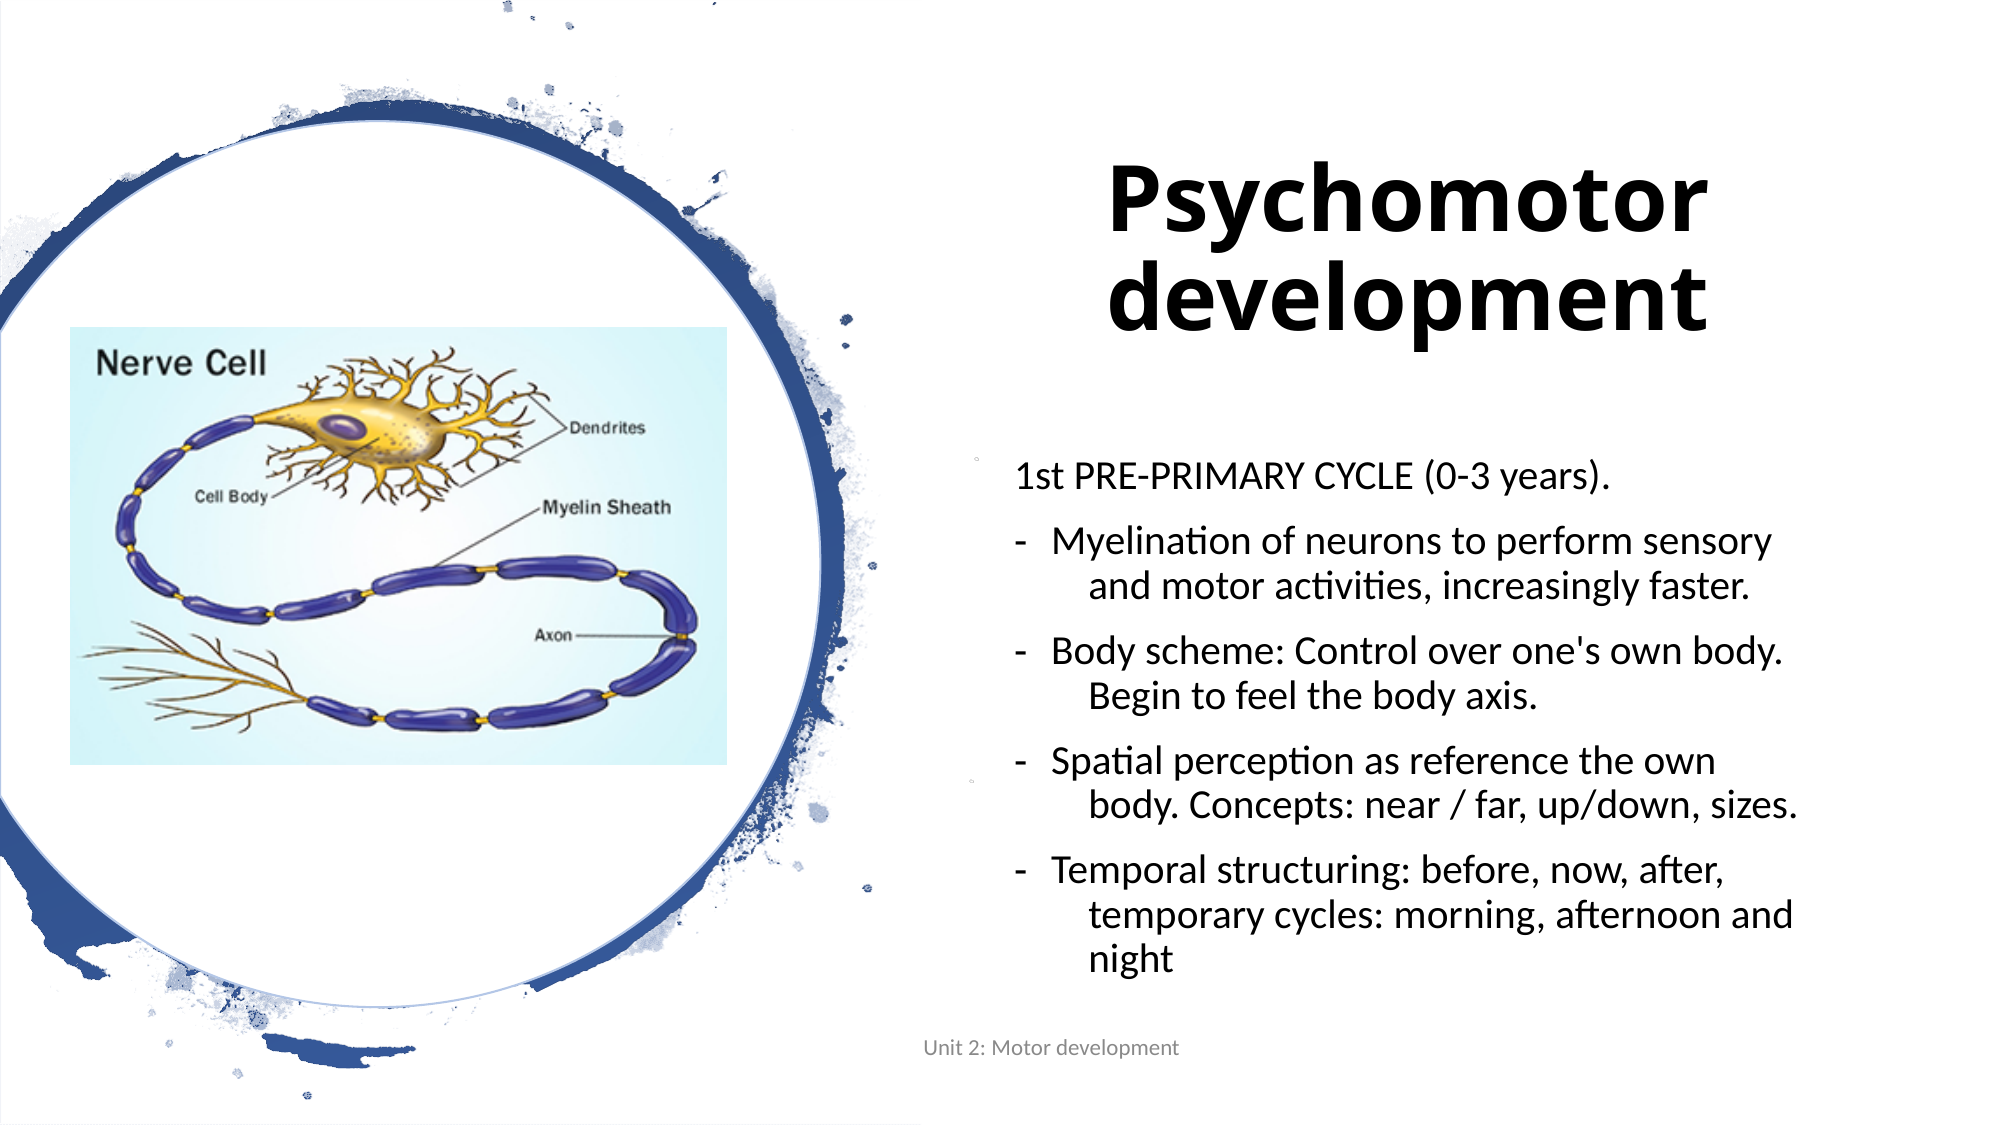

# Psychomotor development
1st PRE-PRIMARY CYCLE (0-3 years).
Myelination of neurons to perform sensory and motor activities, increasingly faster.
Body scheme: Control over one's own body. Begin to feel the body axis.
Spatial perception as reference the own body. Concepts: near / far, up/down, sizes.
Temporal structuring: before, now, after, temporary cycles: morning, afternoon and night
Unit 2: Motor development